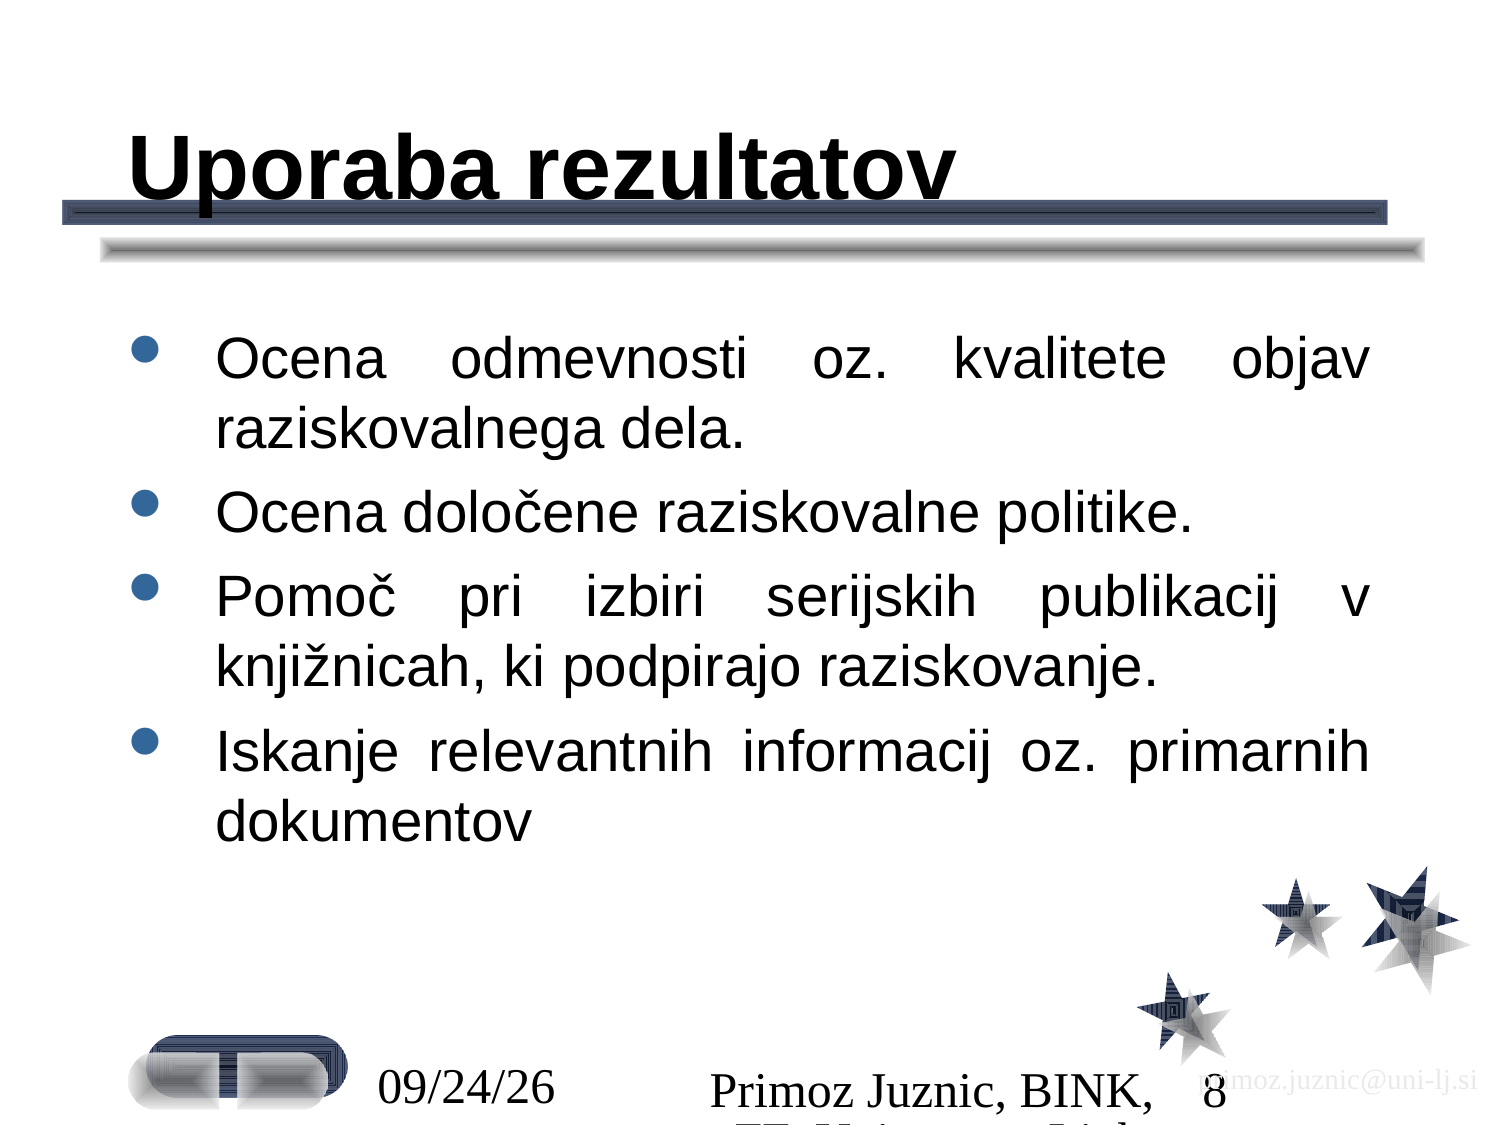

# Uporaba rezultatov
Ocena odmevnosti oz. kvalitete objav raziskovalnega dela.
Ocena določene raziskovalne politike.
Pomoč pri izbiri serijskih publikacij v knjižnicah, ki podpirajo raziskovanje.
Iskanje relevantnih informacij oz. primarnih dokumentov
Primoz Juznic, BINK, FF, Univerza v Ljubljani
8